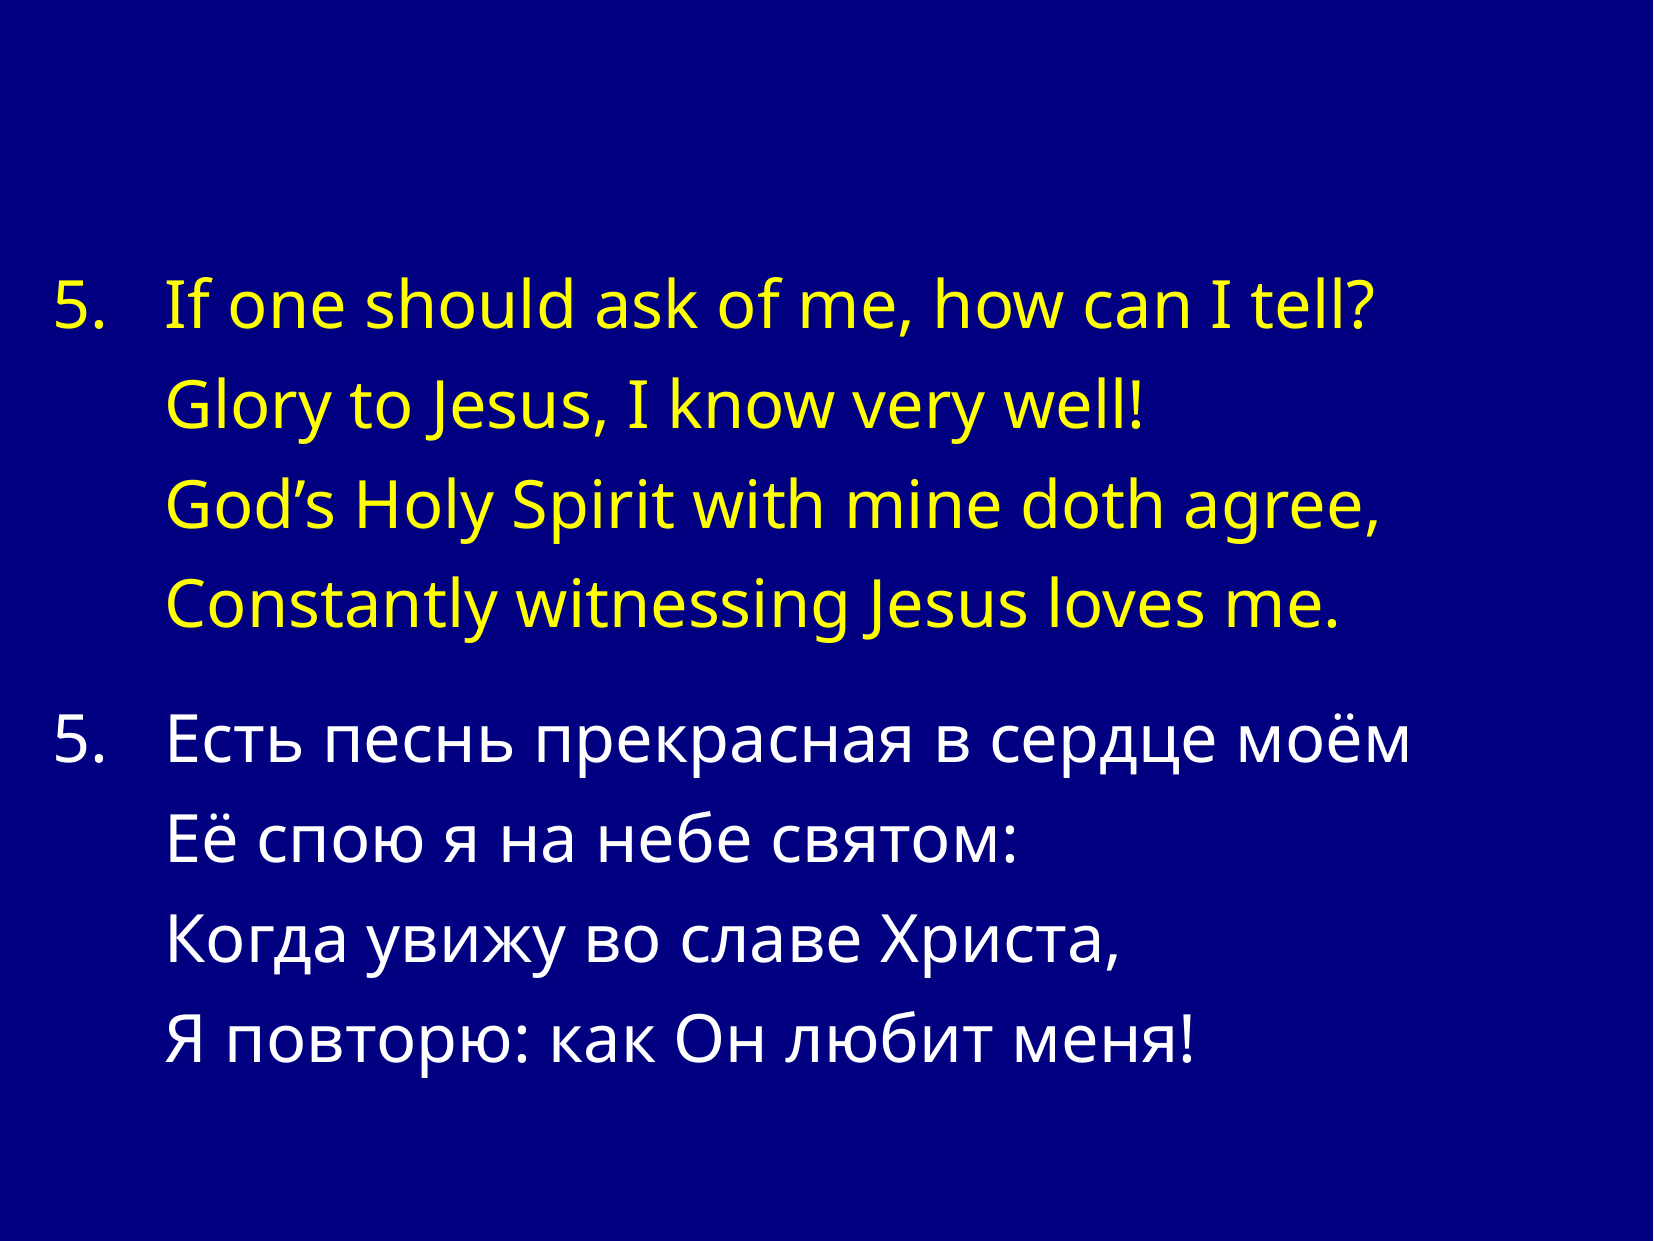

5.	If one should ask of me, how can I tell?
	Glory to Jesus, I know very well!
	God’s Holy Spirit with mine doth agree,
	Constantly witnessing Jesus loves me.
5.	Есть песнь прекрасная в сердце моём
	Её спою я на небе святом:
	Когда увижу во славе Христа,
	Я повторю: как Он любит меня!